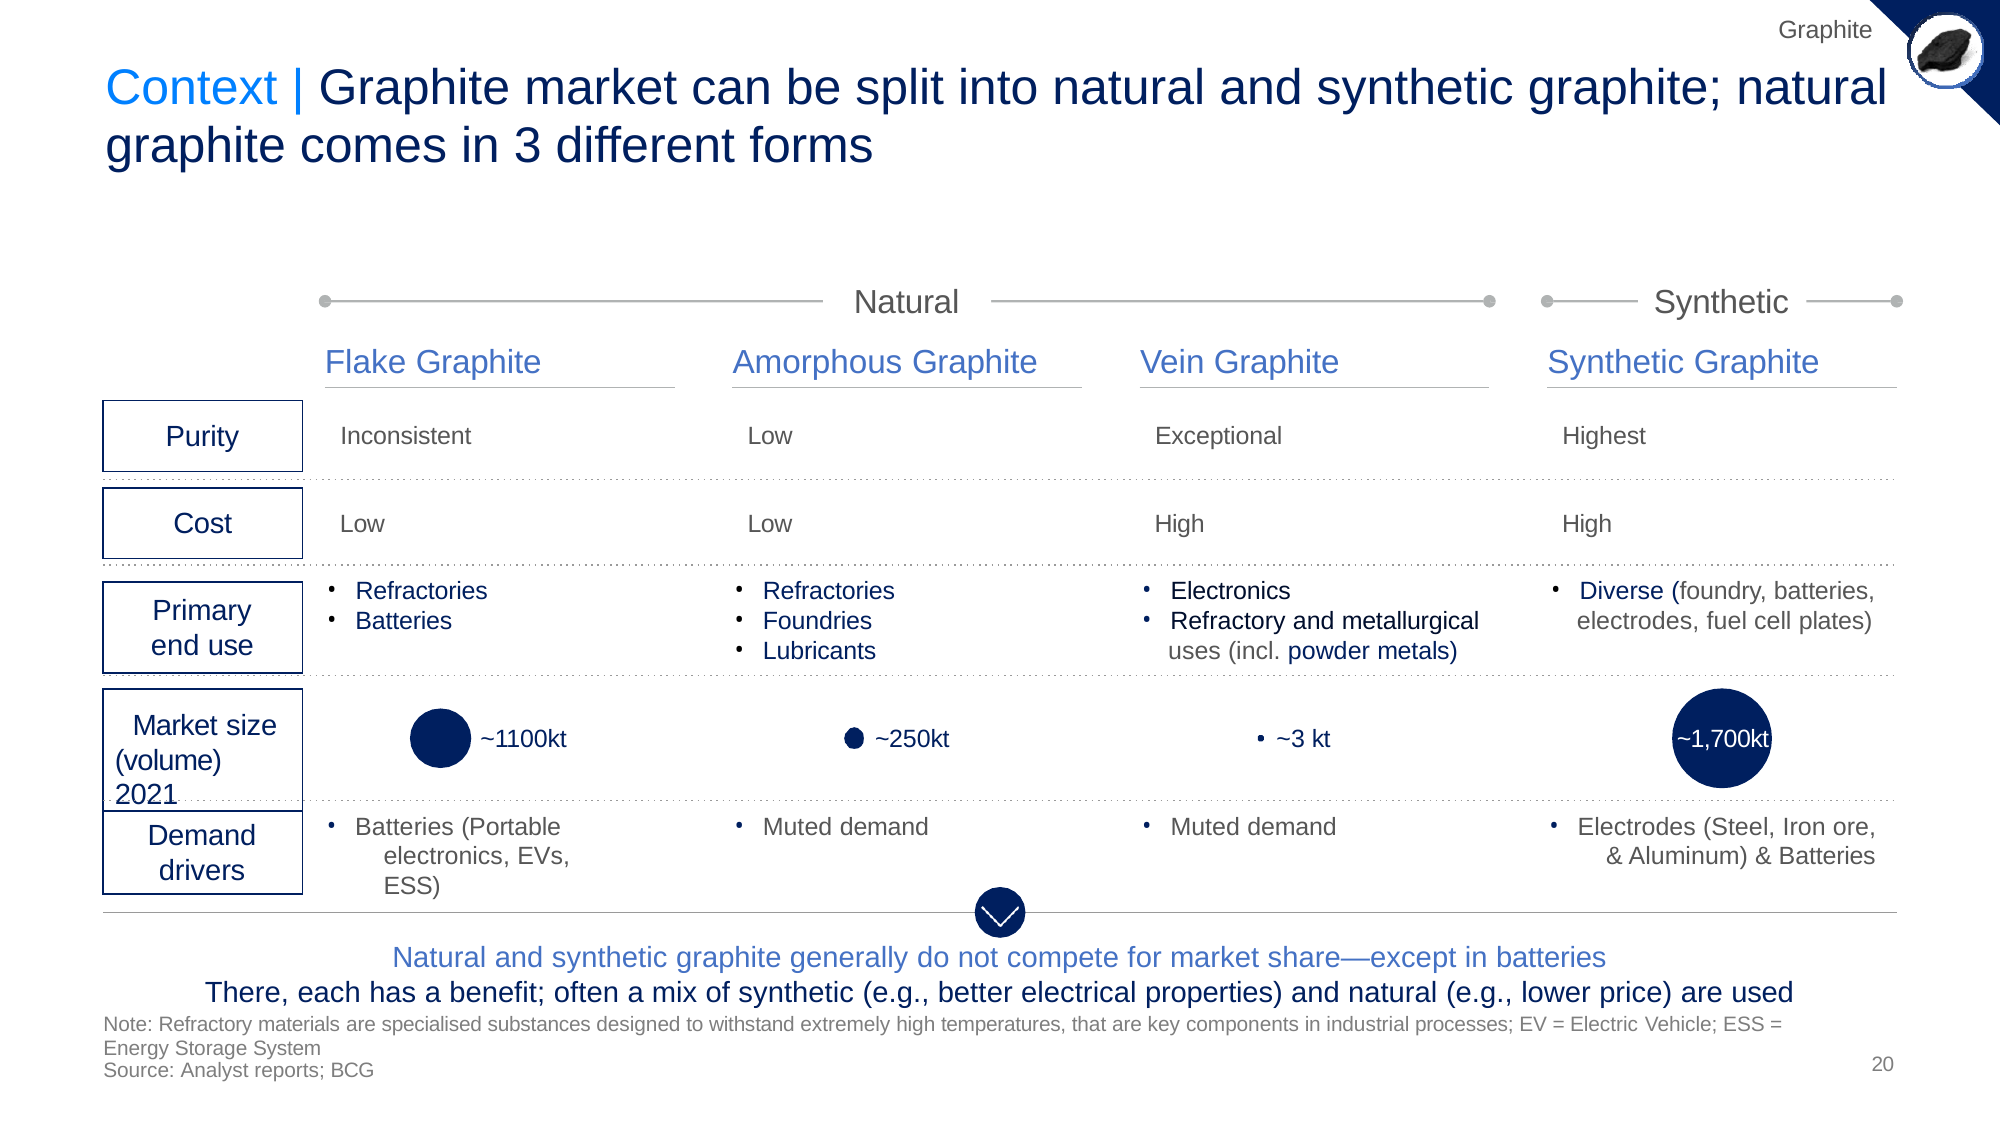

Graphite
# Context | Graphite market can be split into natural and synthetic graphite; natural
graphite comes in 3 different forms
Natural
Synthetic
Flake Graphite
Amorphous Graphite
Vein Graphite
Synthetic Graphite
Purity
Inconsistent
Low
Exceptional
Highest
Cost
Low
Low
High
High
Refractories
Batteries
Refractories
Foundries
Lubricants
Electronics
Refractory and metallurgical
uses (incl. powder metals)
Diverse (foundry, batteries,
electrodes, fuel cell plates)
Primary
end use
Market size (volume) 2021
~1100kt
~250kt
~3 kt
~1,700kt
Batteries (Portable electronics, EVs, ESS)
Muted demand
Muted demand
Electrodes (Steel, Iron ore, & Aluminum) & Batteries
Demand drivers
Natural and synthetic graphite generally do not compete for market share—except in batteries
There, each has a benefit; often a mix of synthetic (e.g., better electrical properties) and natural (e.g., lower price) are used
Note: Refractory materials are specialised substances designed to withstand extremely high temperatures, that are key components in industrial processes; EV = Electric Vehicle; ESS =
Energy Storage System Source: Analyst reports; BCG
20